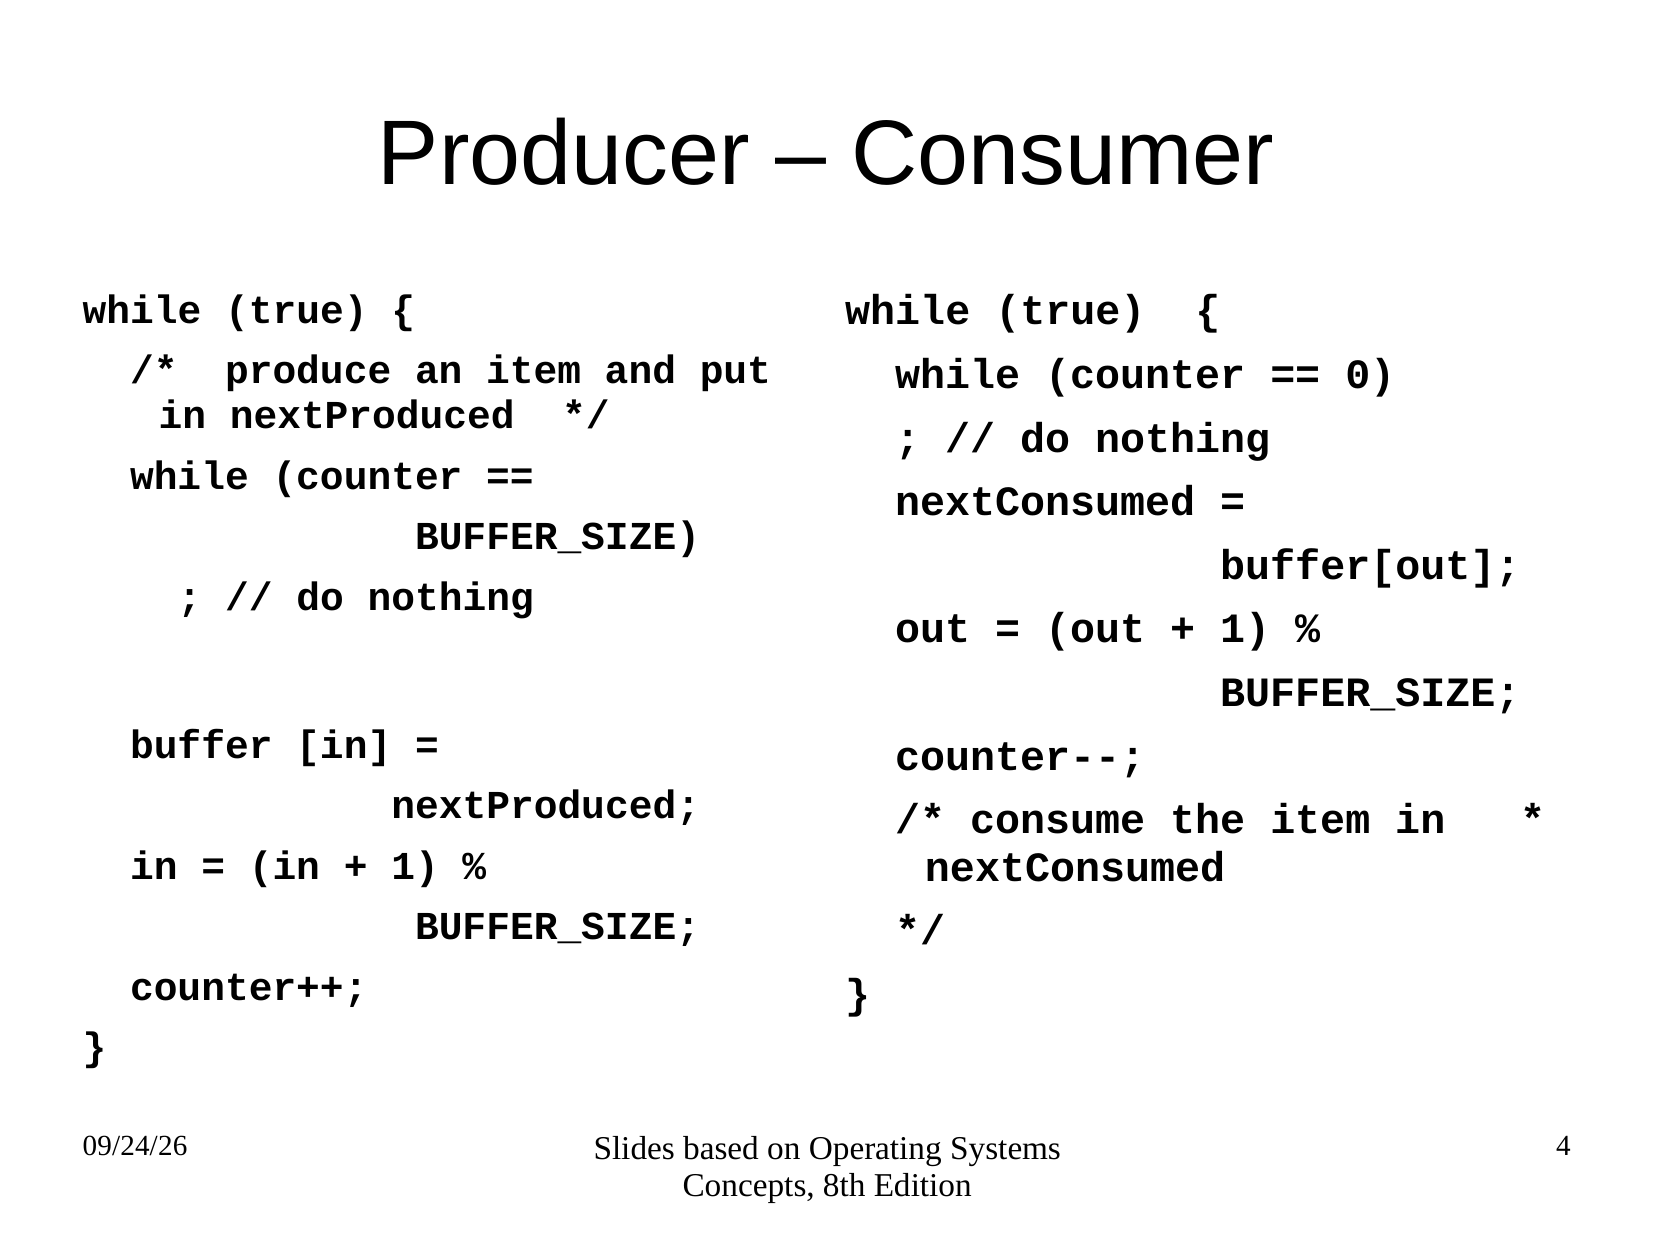

# Producer – Consumer
while (true) {
 /* produce an item and put in nextProduced */
 while (counter ==
 BUFFER_SIZE)
 ; // do nothing
 buffer [in] =
 nextProduced;
 in = (in + 1) %
 BUFFER_SIZE;
 counter++;
}
while (true) {
 while (counter == 0)
 ; // do nothing
 nextConsumed =
 buffer[out];
 out = (out + 1) %
 BUFFER_SIZE;
 counter--;
 /* consume the item in * nextConsumed
 */
}
4